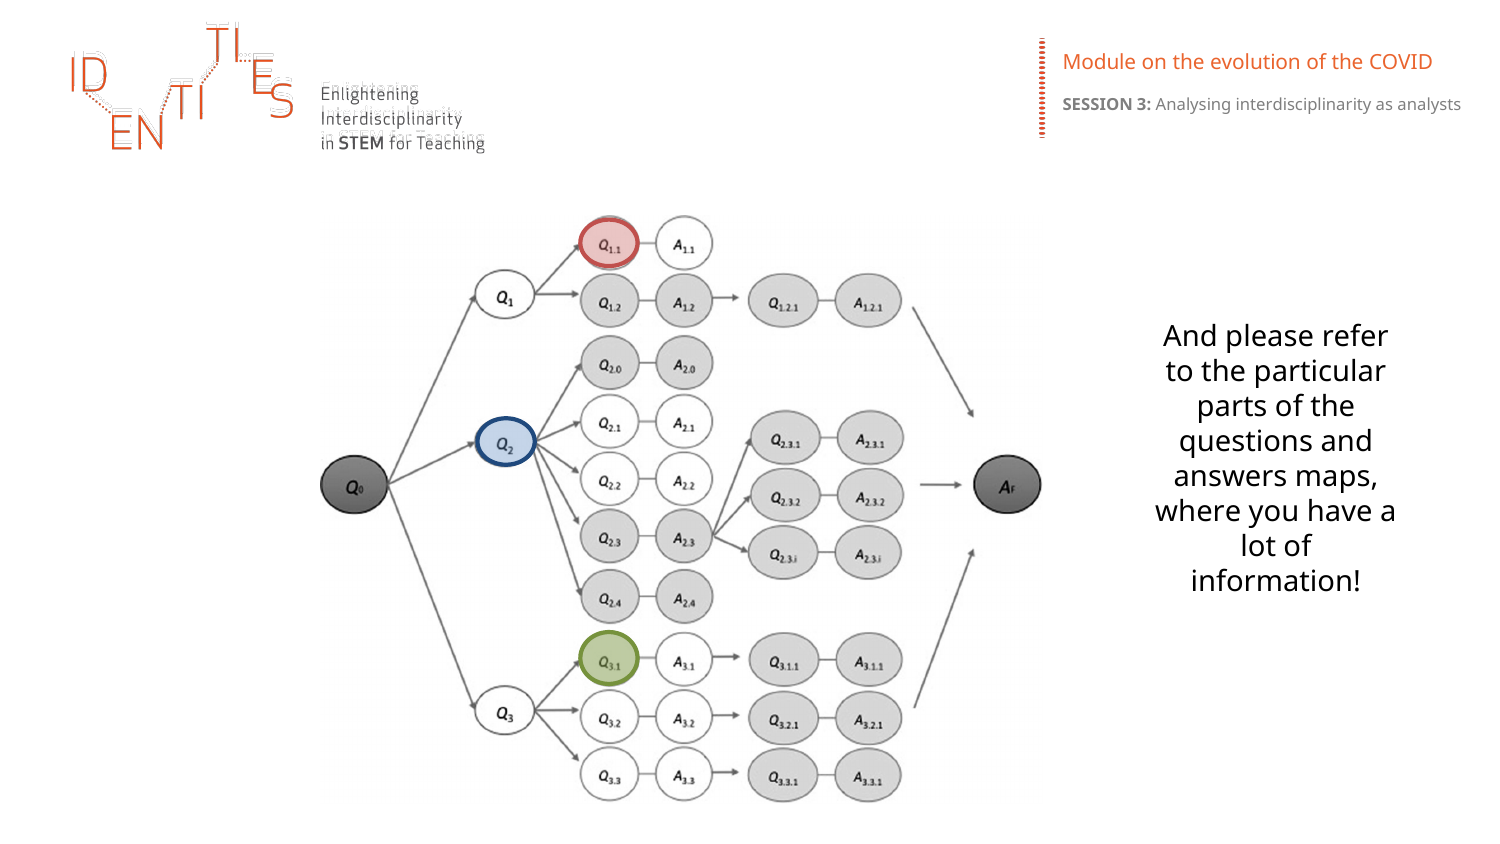

Module on the evolution of the COVID
SESSION 3: Analysing interdisciplinarity as analysts
And please refer to the particular parts of the questions and answers maps, where you have a lot of information!